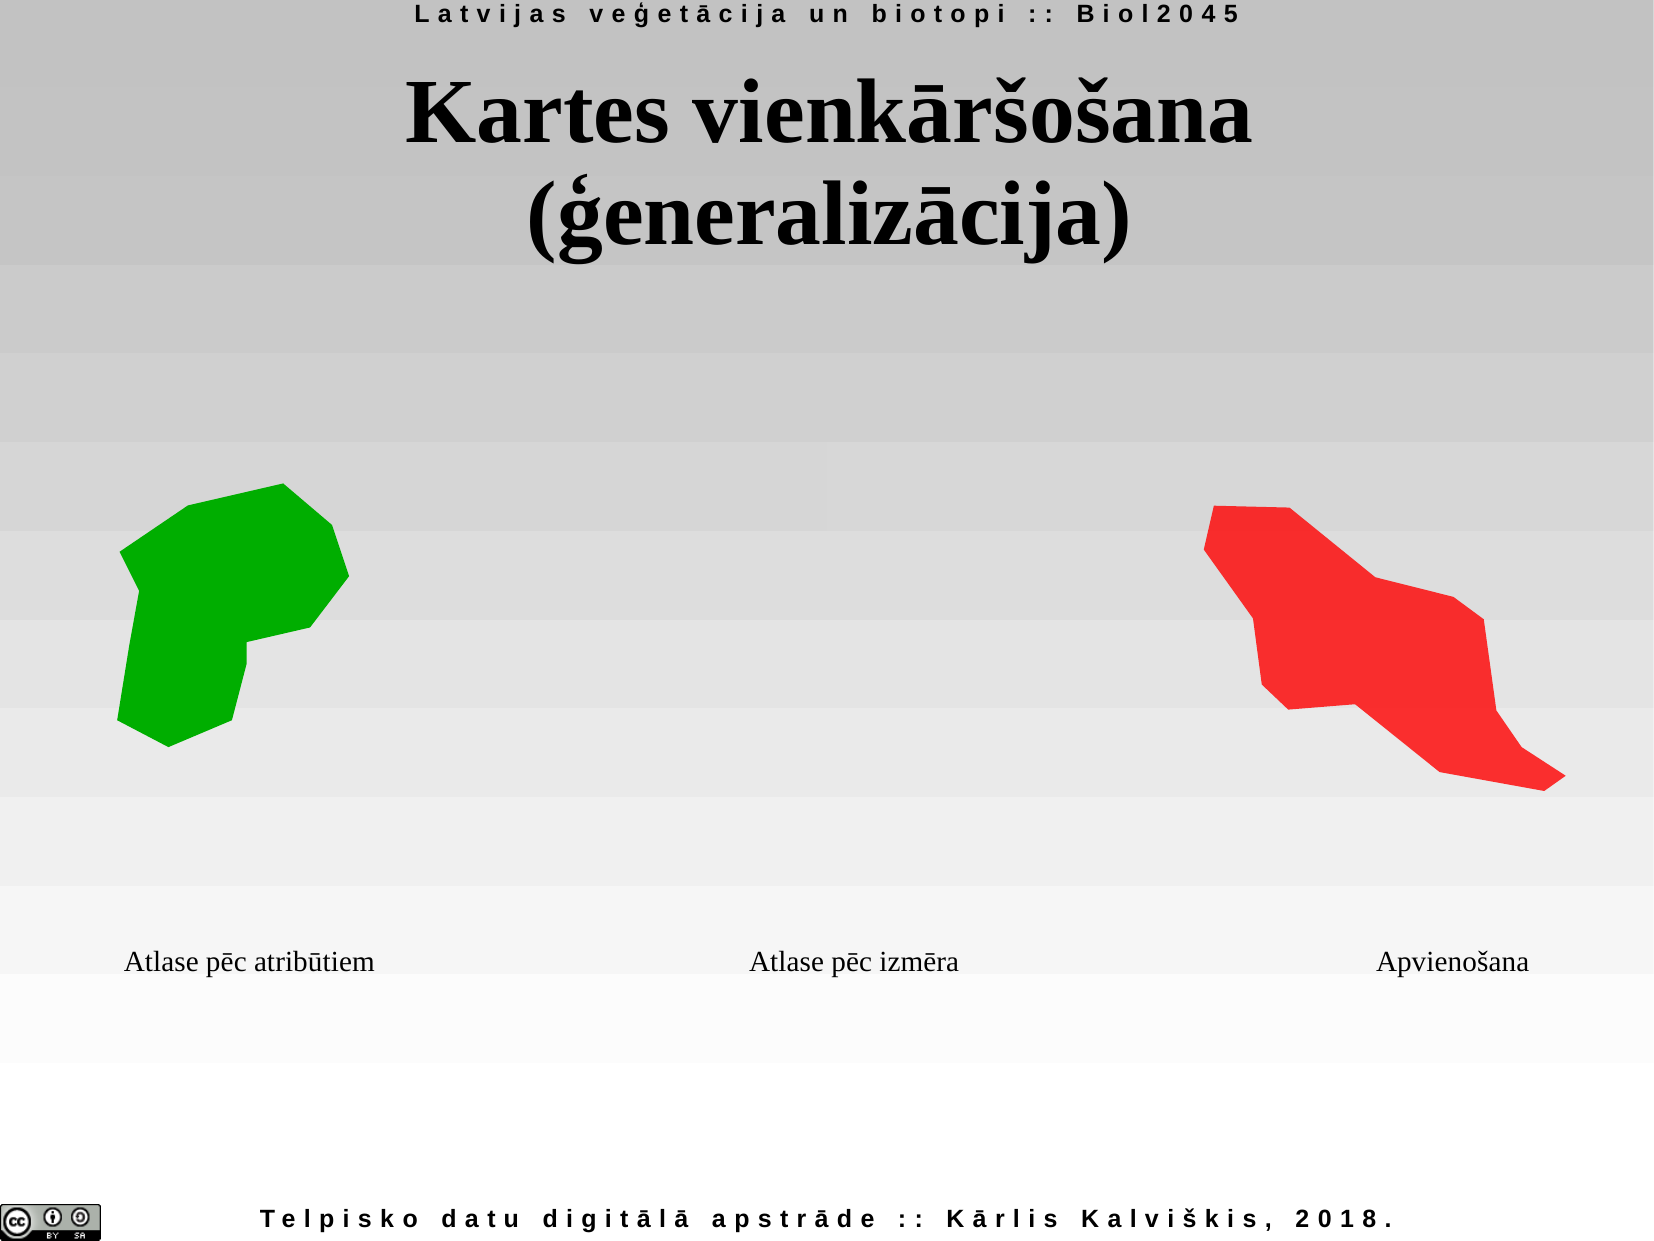

# Kartes vienkāršošana (ģeneralizācija)
Atlase pēc atribūtiem
Atlase pēc izmēra
Apvienošana